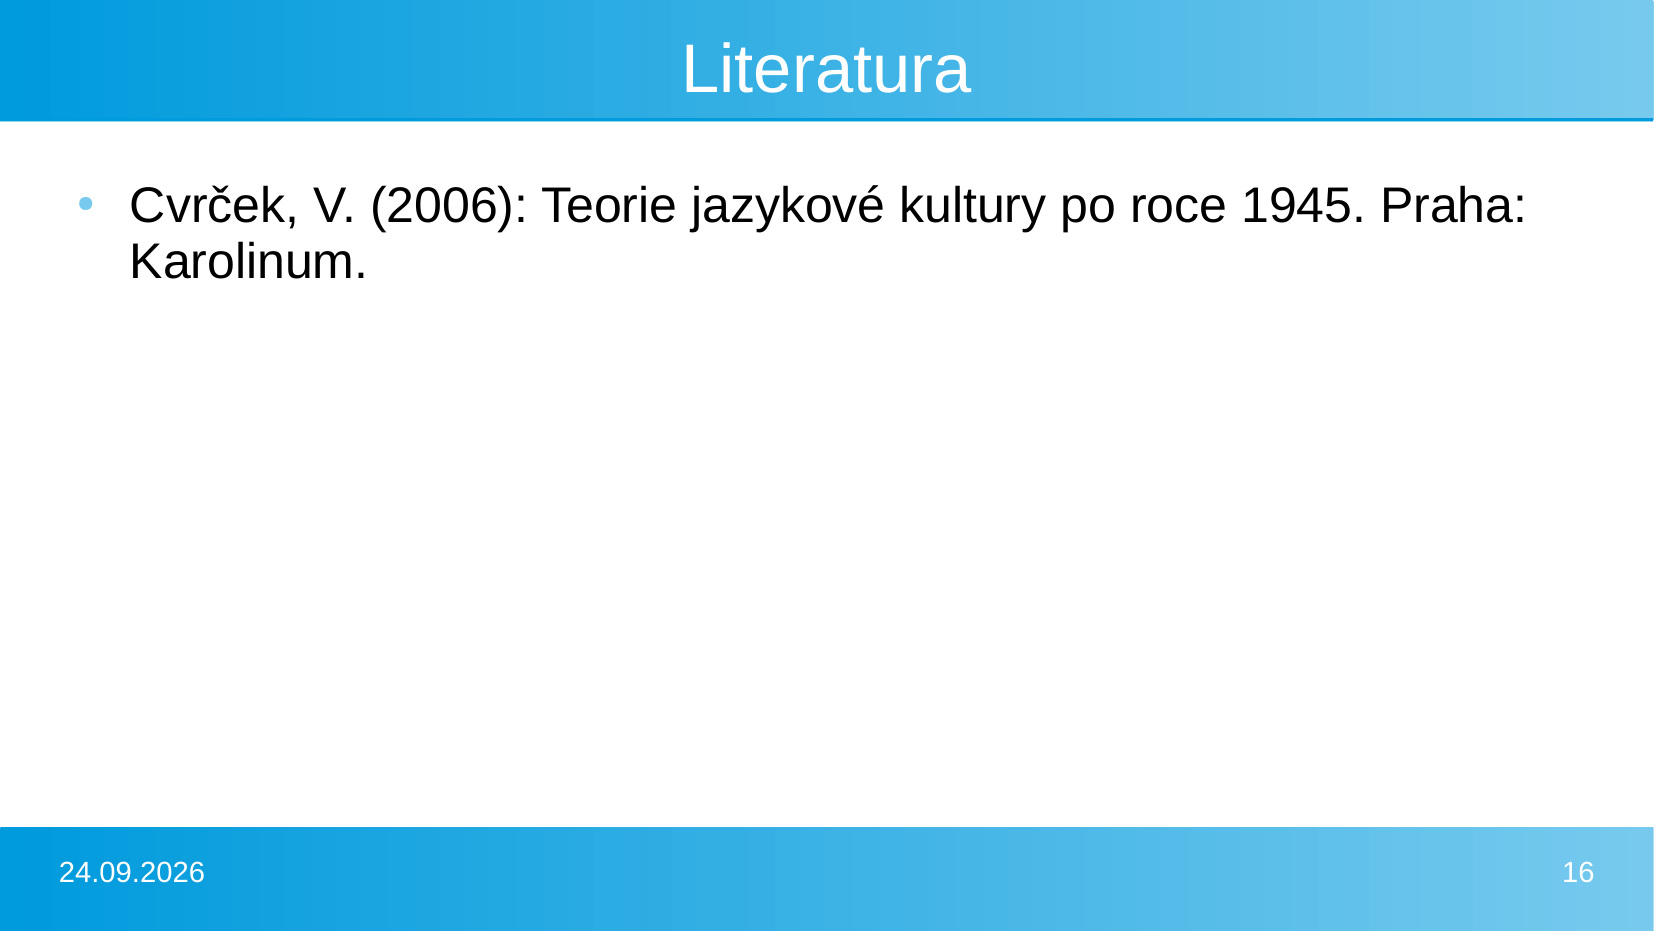

# Literatura
Cvrček, V. (2006): Teorie jazykové kultury po roce 1945. Praha: Karolinum.
16